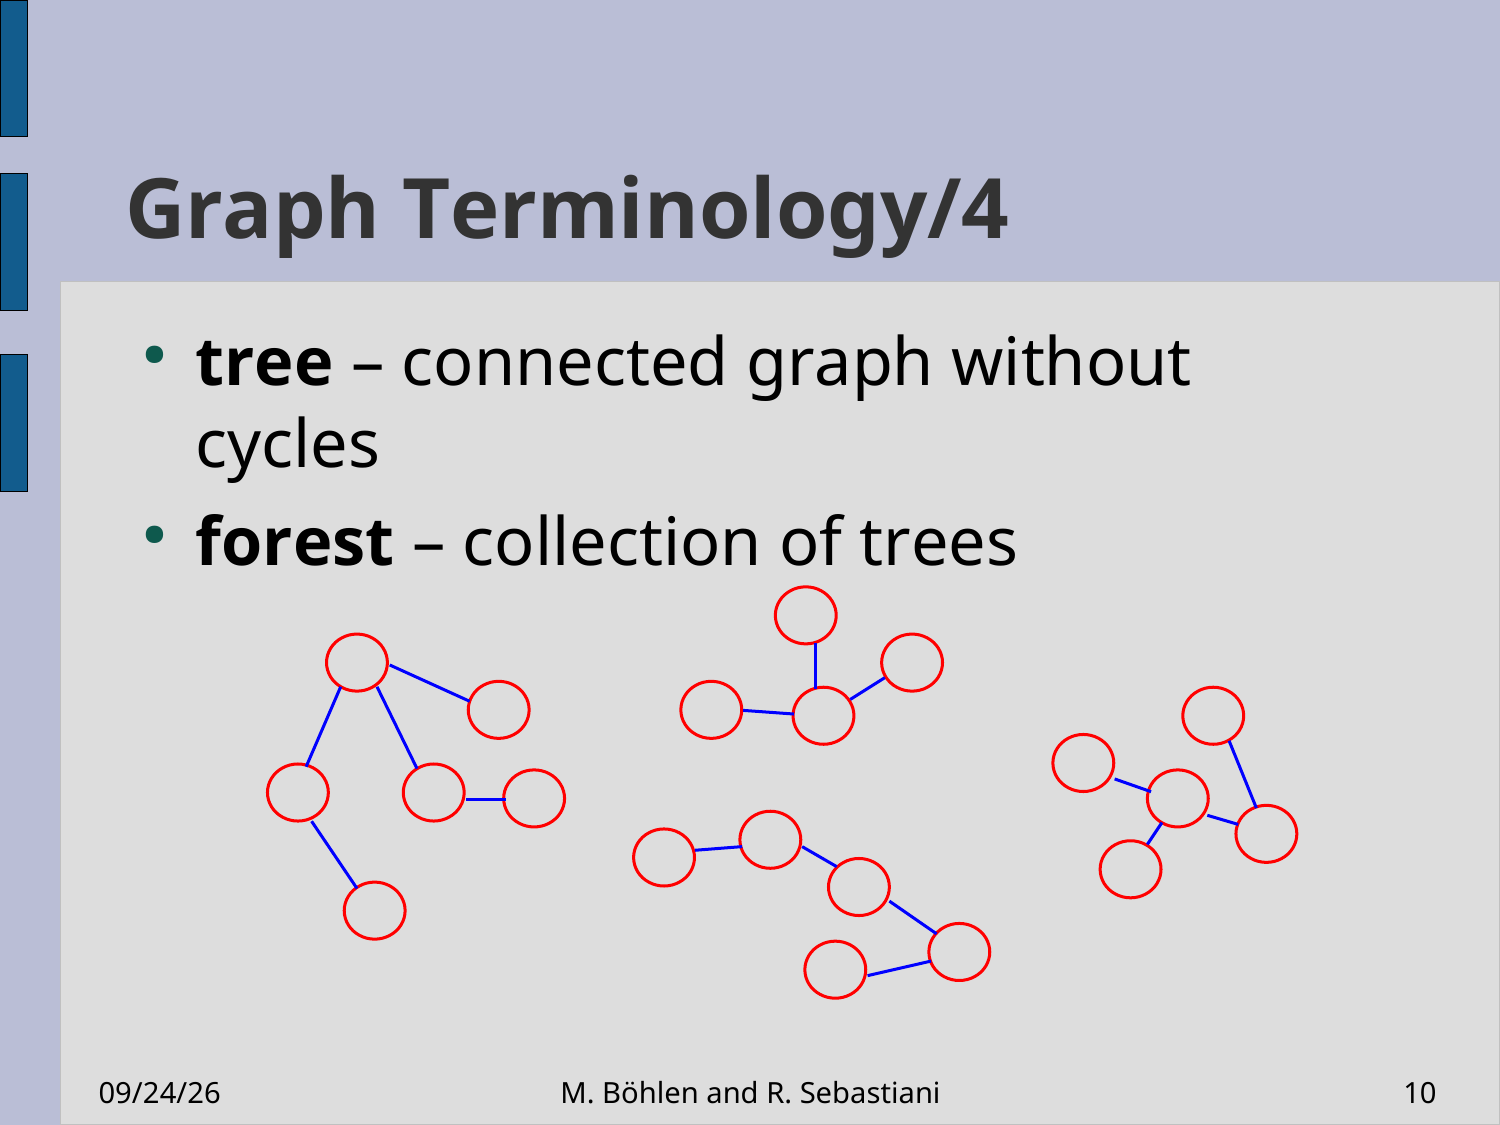

# Graph Terminology/4
tree – connected graph without cycles
forest – collection of trees
M. Böhlen and R. Sebastiani
10